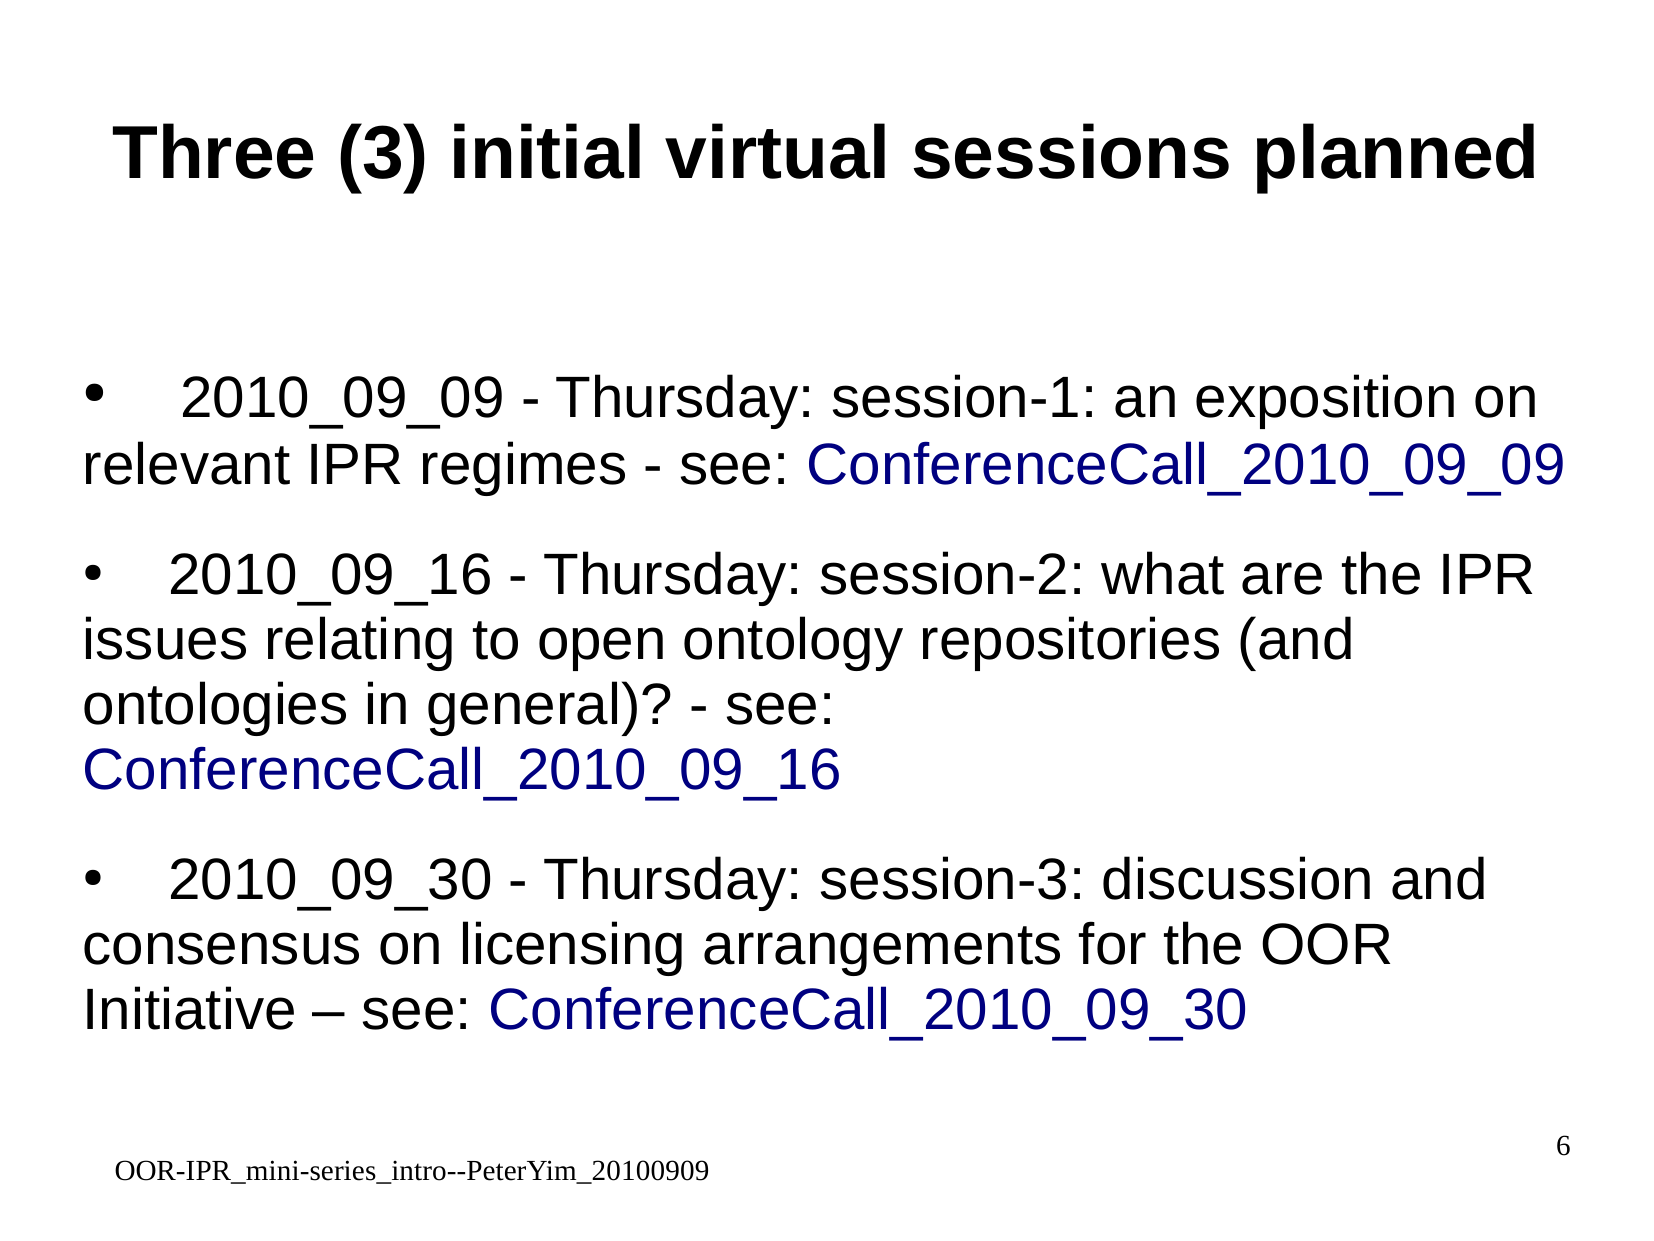

# Three (3) initial virtual sessions planned
 2010_09_09 - Thursday: session-1: an exposition on relevant IPR regimes - see: ConferenceCall_2010_09_09
 2010_09_16 - Thursday: session-2: what are the IPR issues relating to open ontology repositories (and ontologies in general)? - see: ConferenceCall_2010_09_16
 2010_09_30 - Thursday: session-3: discussion and consensus on licensing arrangements for the OOR Initiative – see: ConferenceCall_2010_09_30
6